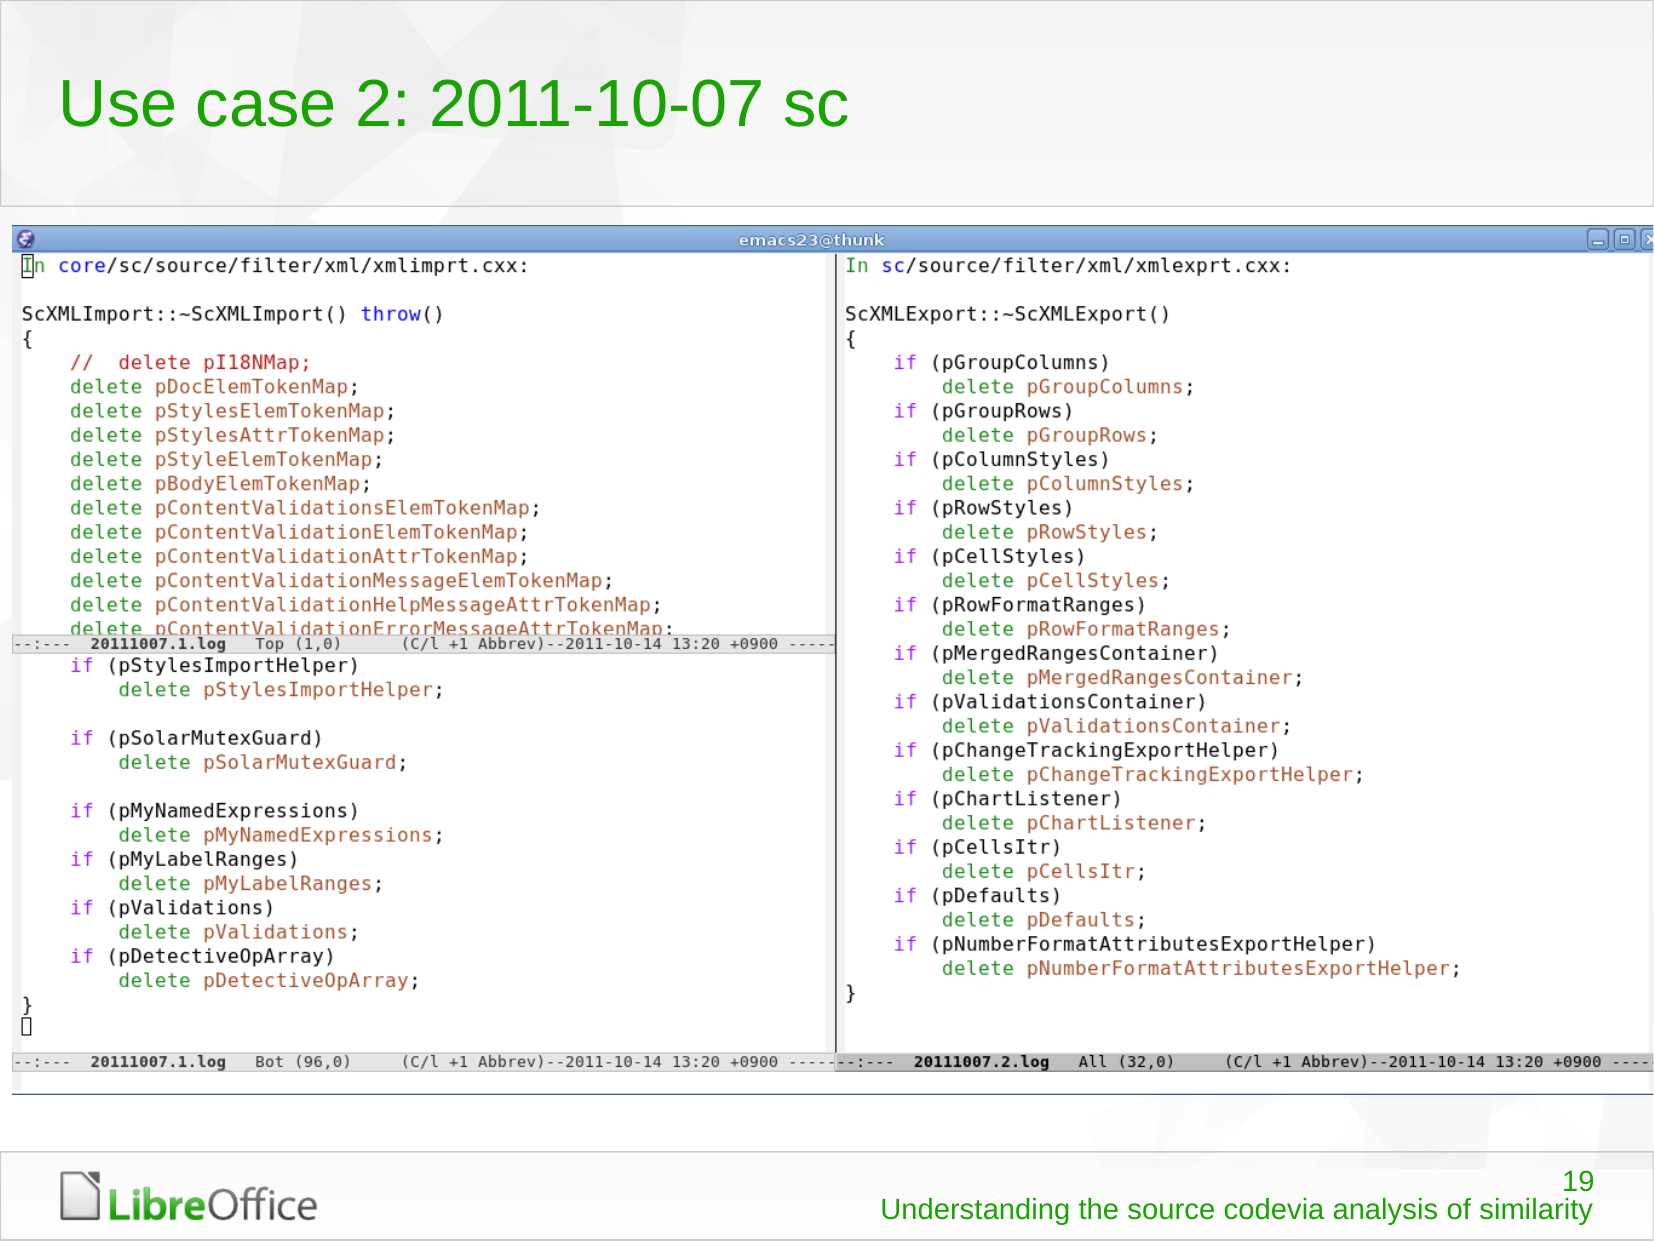

# Use case 2: 2011-10-07 sc
19
Understanding the source codevia analysis of similarity